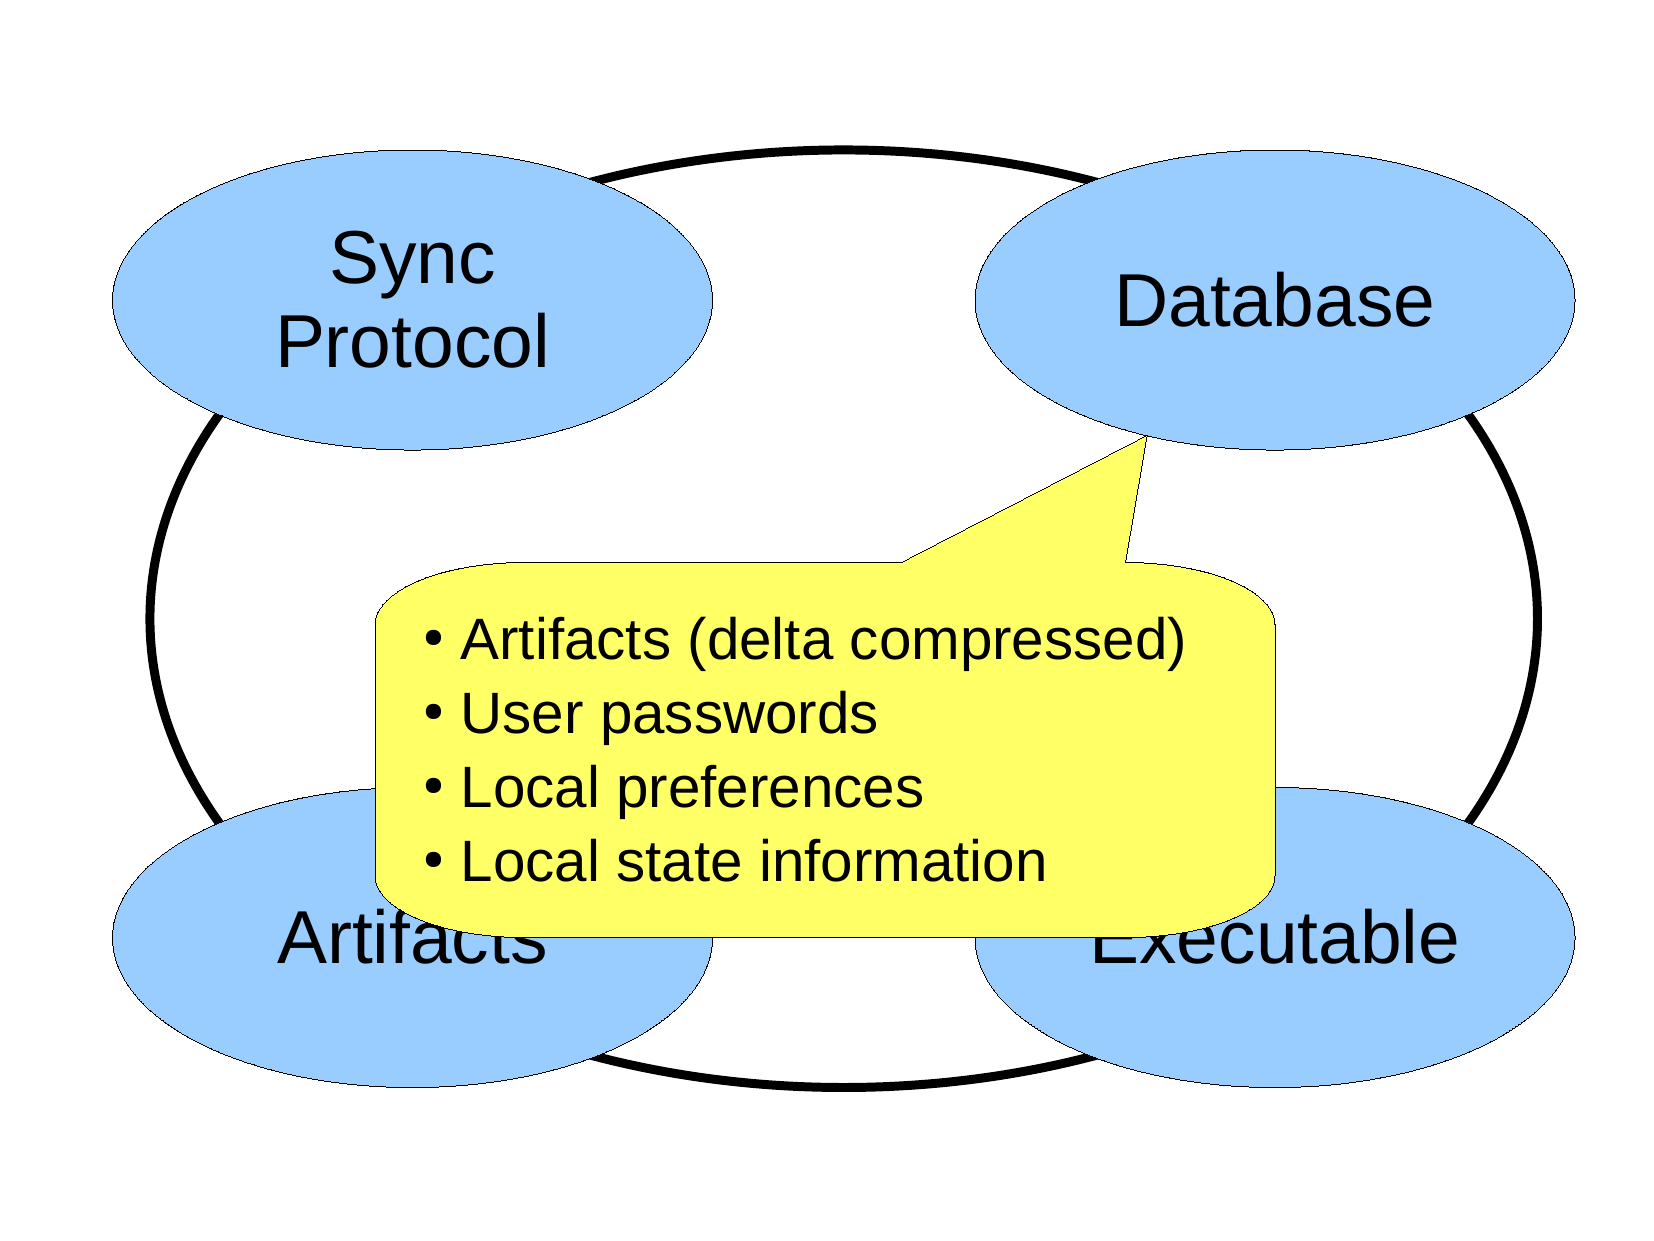

Sync
Protocol
Database
Artifacts (delta compressed)
User passwords
Local preferences
Local state information
Artifacts
Executable